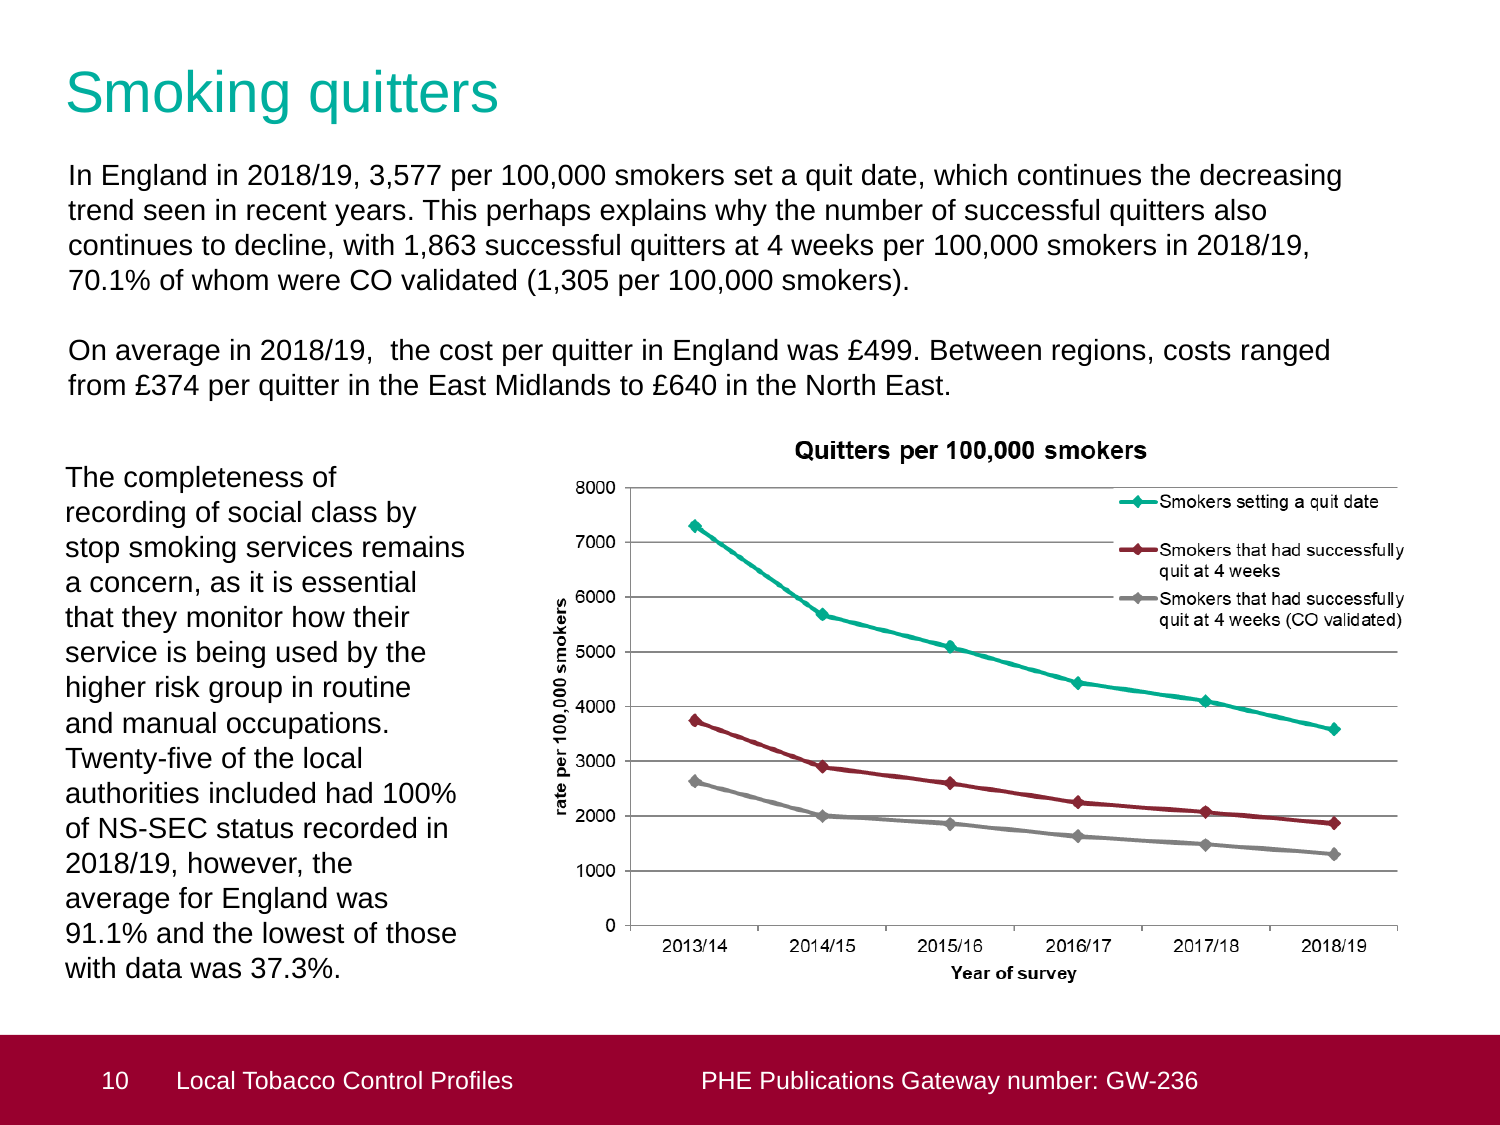

# Smoking quitters
In England in 2018/19, 3,577 per 100,000 smokers set a quit date, which continues the decreasing trend seen in recent years. This perhaps explains why the number of successful quitters also continues to decline, with 1,863 successful quitters at 4 weeks per 100,000 smokers in 2018/19, 70.1% of whom were CO validated (1,305 per 100,000 smokers).
On average in 2018/19, the cost per quitter in England was £499. Between regions, costs ranged from £374 per quitter in the East Midlands to £640 in the North East.
The completeness of recording of social class by stop smoking services remains a concern, as it is essential that they monitor how their service is being used by the higher risk group in routine and manual occupations. Twenty-five of the local authorities included had 100% of NS-SEC status recorded in 2018/19, however, the average for England was 91.1% and the lowest of those with data was 37.3%.
Local Tobacco Control Profiles			PHE Publications Gateway number: GW-236